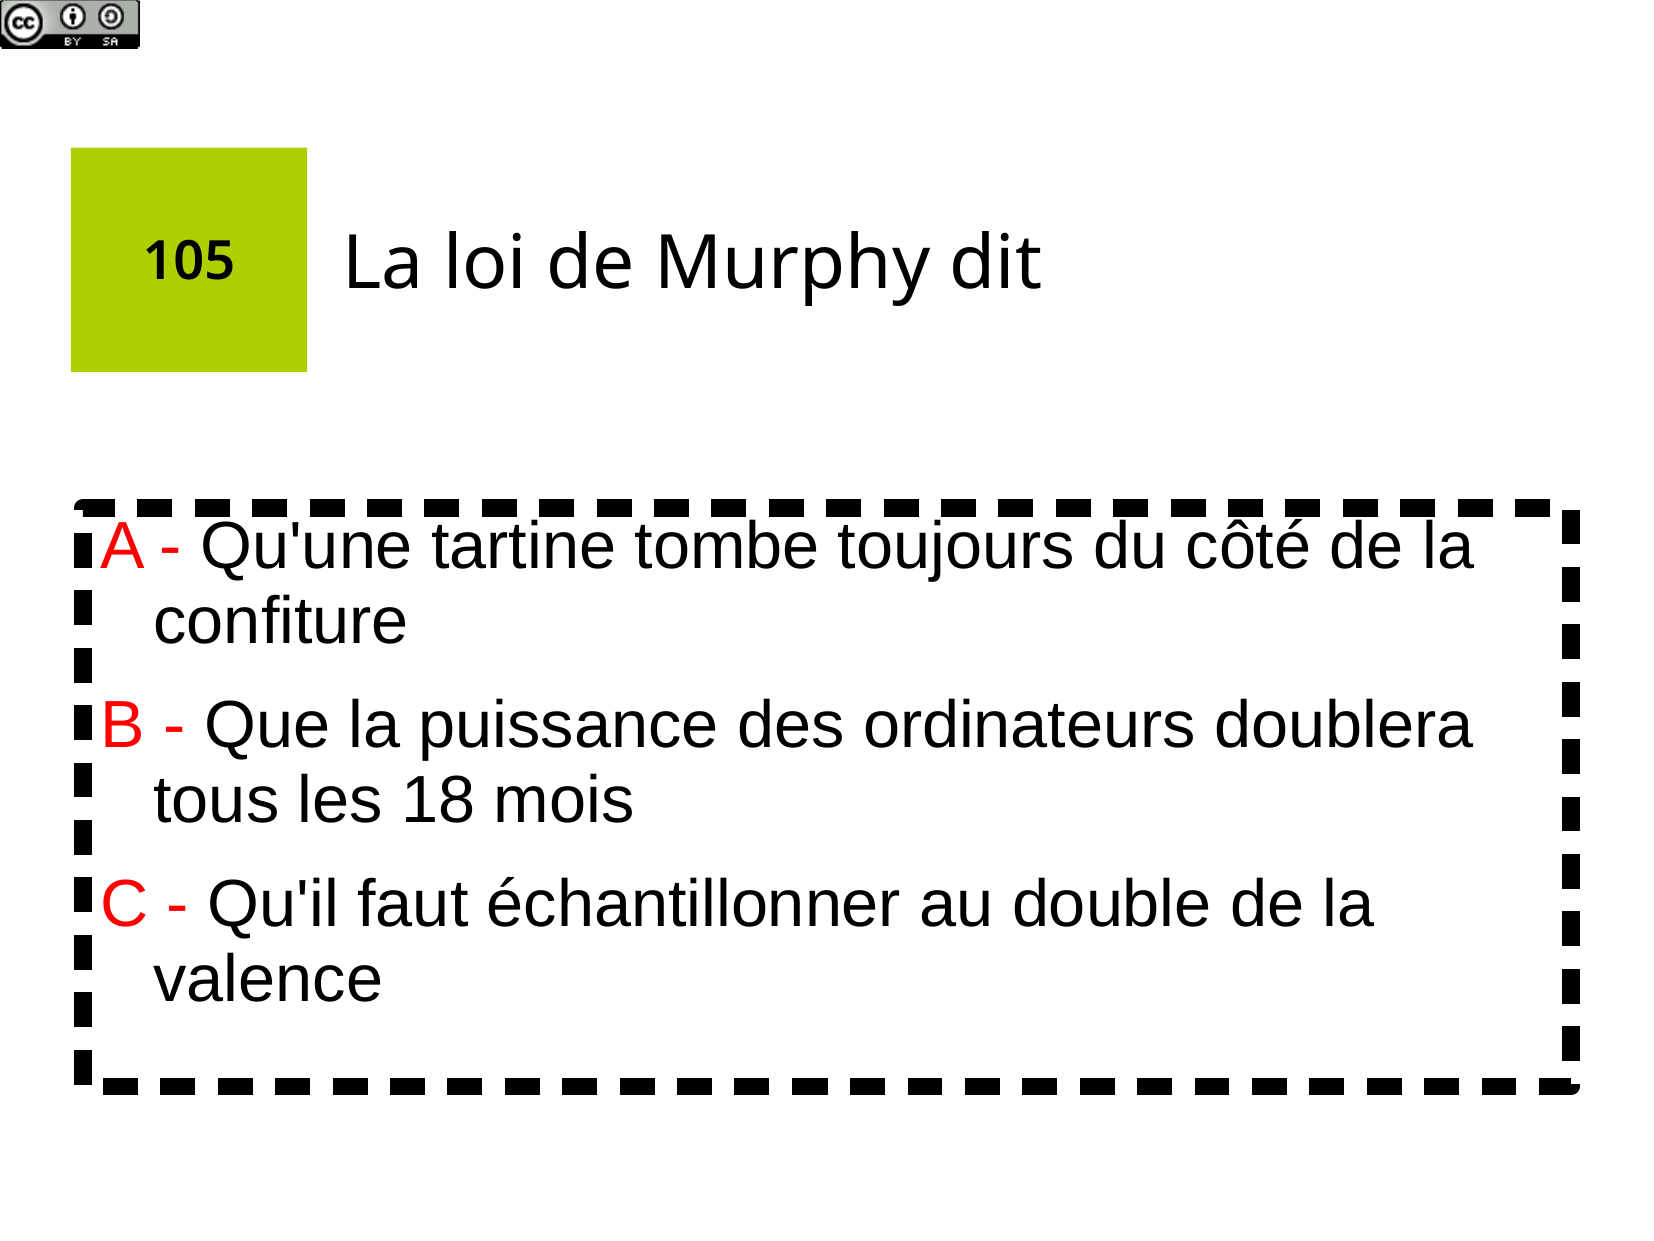

# La loi de Murphy dit
105
Qu'une tartine tombe toujours du côté de la confiture
Que la puissance des ordinateurs doublera tous les 18 mois
Qu'il faut échantillonner au double de la valence